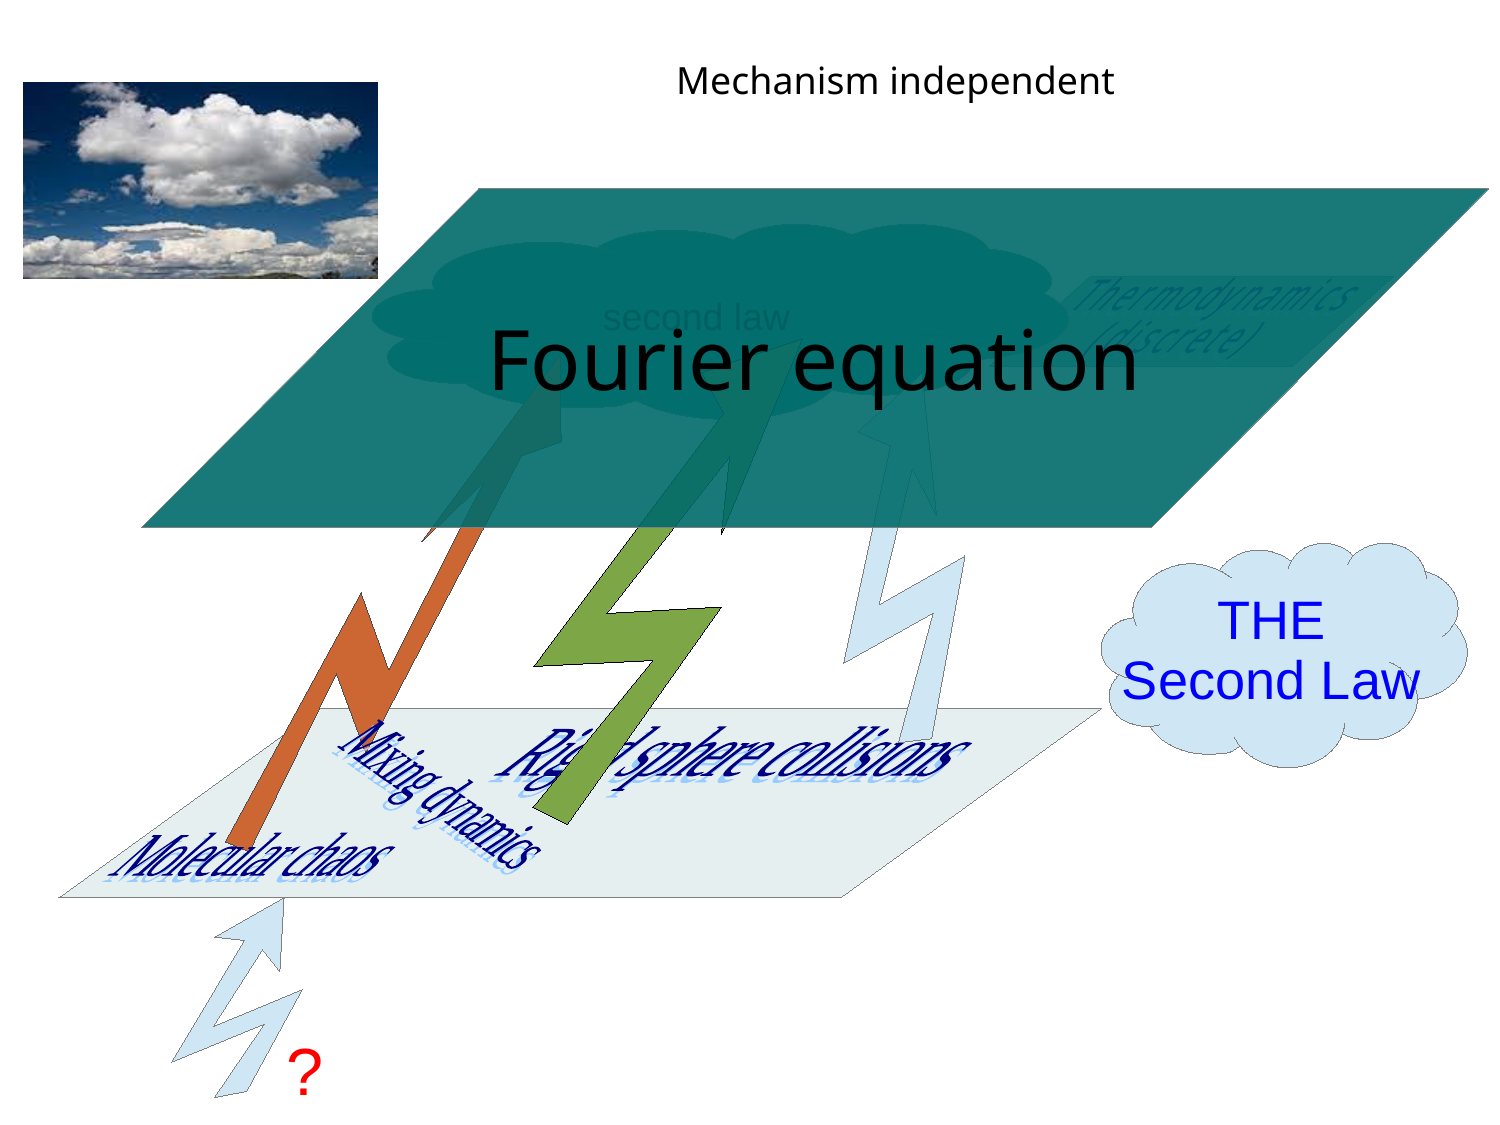

Mechanism independent
Fourier equation
second law
T h e r m o d y n a m i c s
( d i s c r e t e )
THE
Second Law
Rigid sphere collisions
Mixing dynamics
Molecular chaos
?